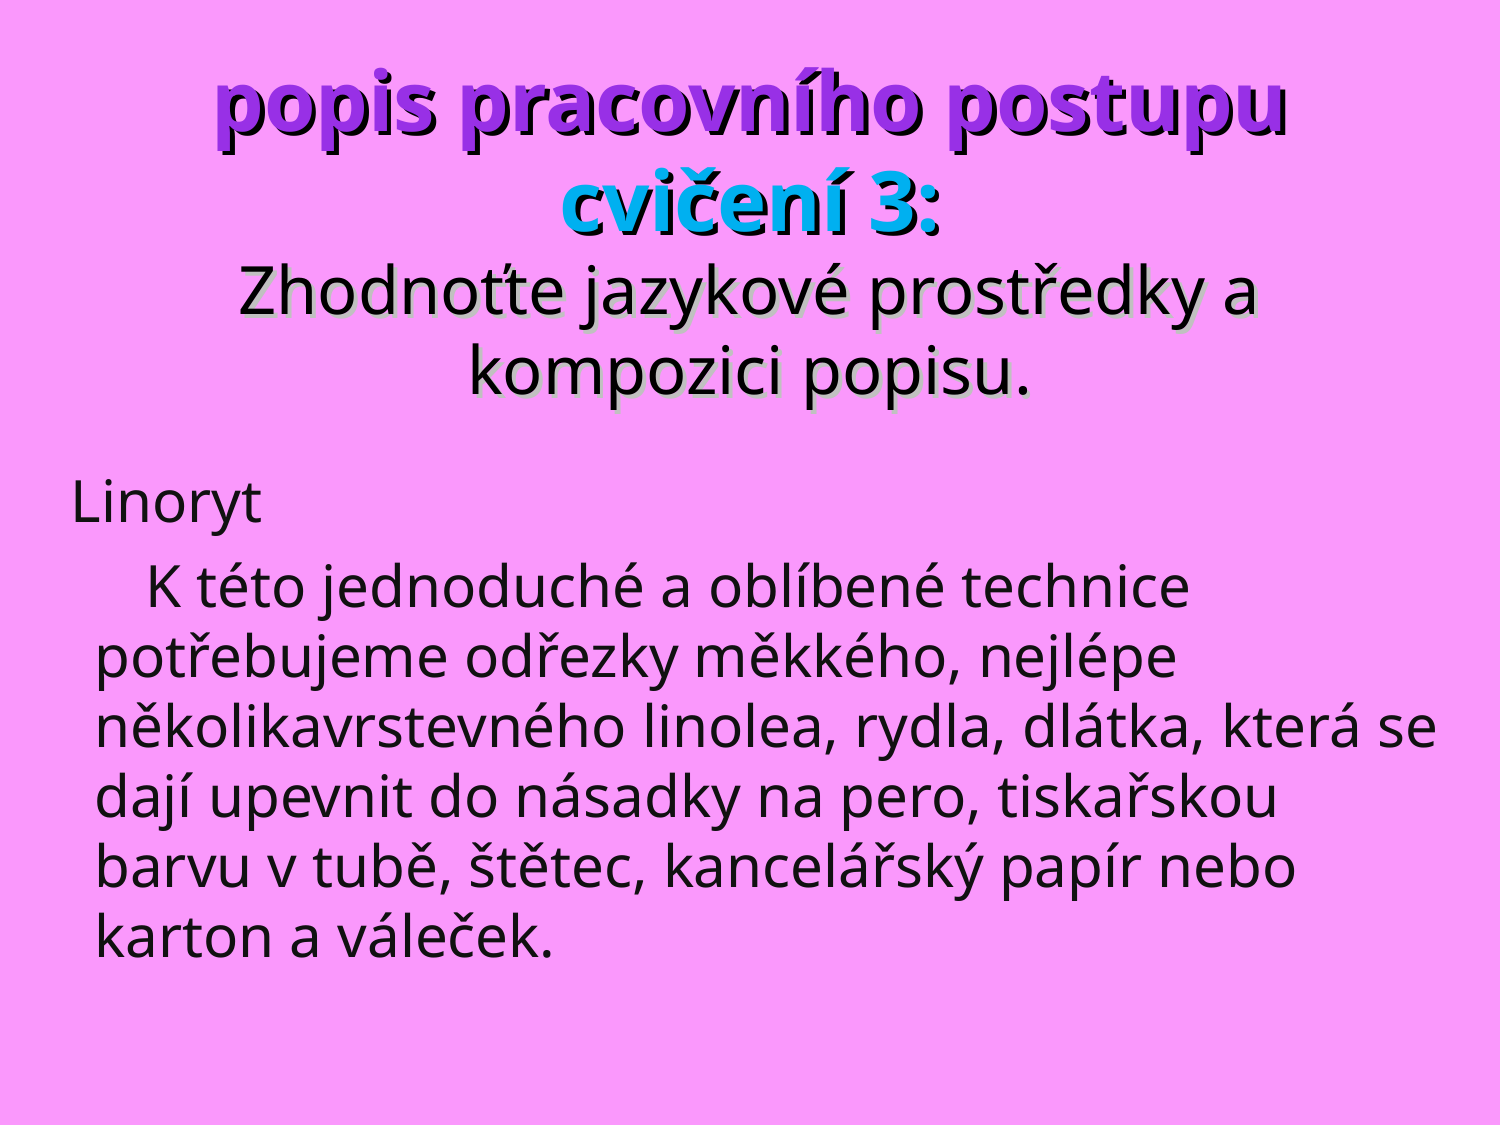

# popis pracovního postupu cvičení 3: Zhodnoťte jazykové prostředky a kompozici popisu.
 Linoryt
 K této jednoduché a oblíbené technice potřebujeme odřezky měkkého, nejlépe několikavrstevného linolea, rydla, dlátka, která se dají upevnit do násadky na pero, tiskařskou barvu v tubě, štětec, kancelářský papír nebo karton a váleček.